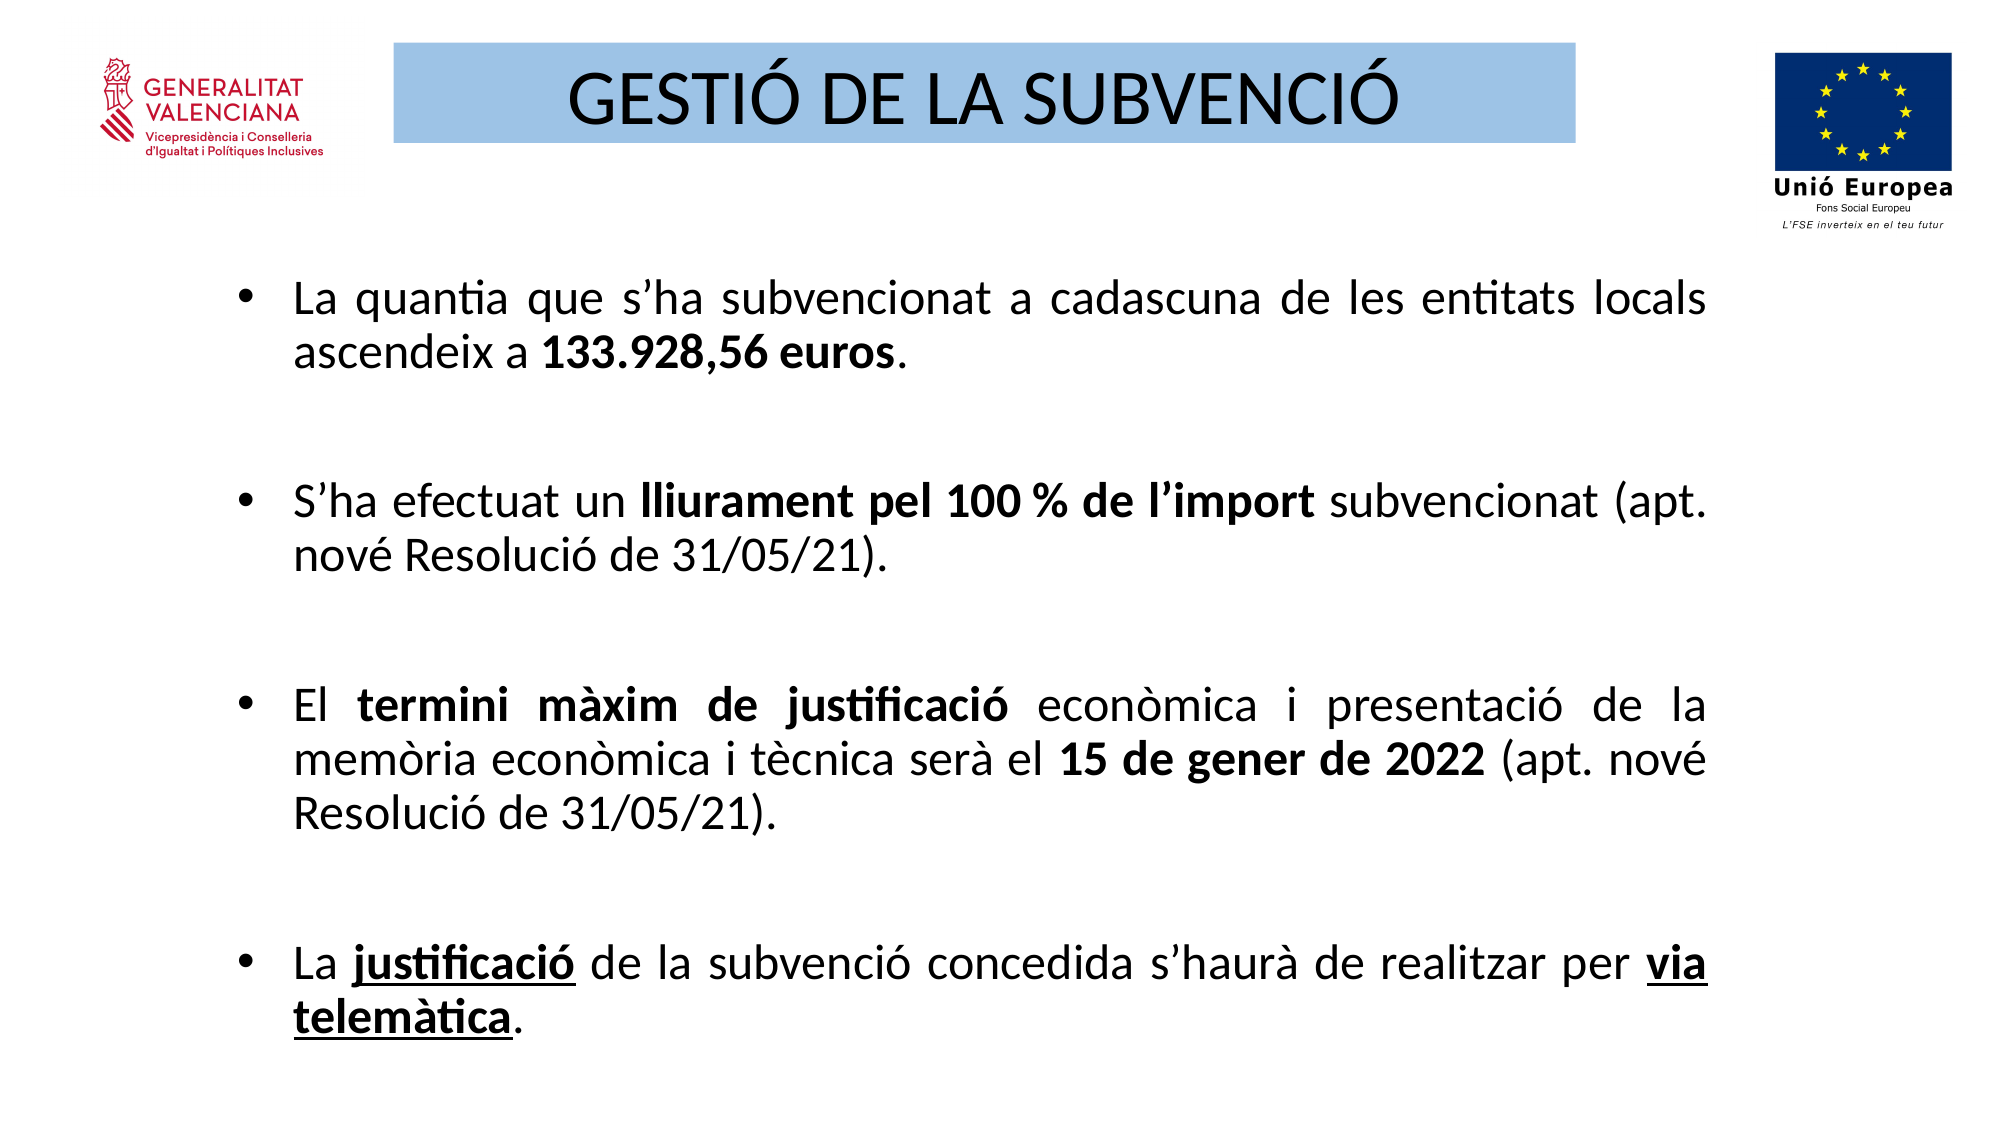

# GESTIÓ DE LA SUBVENCIÓ
La quantia que s’ha subvencionat a cadascuna de les entitats locals ascendeix a 133.928,56 euros.
S’ha efectuat un lliurament pel 100 % de l’import subvencionat (apt. nové Resolució de 31/05/21).
El termini màxim de justificació econòmica i presentació de la memòria econòmica i tècnica serà el 15 de gener de 2022 (apt. nové Resolució de 31/05/21).
La justificació de la subvenció concedida s’haurà de realitzar per via telemàtica.